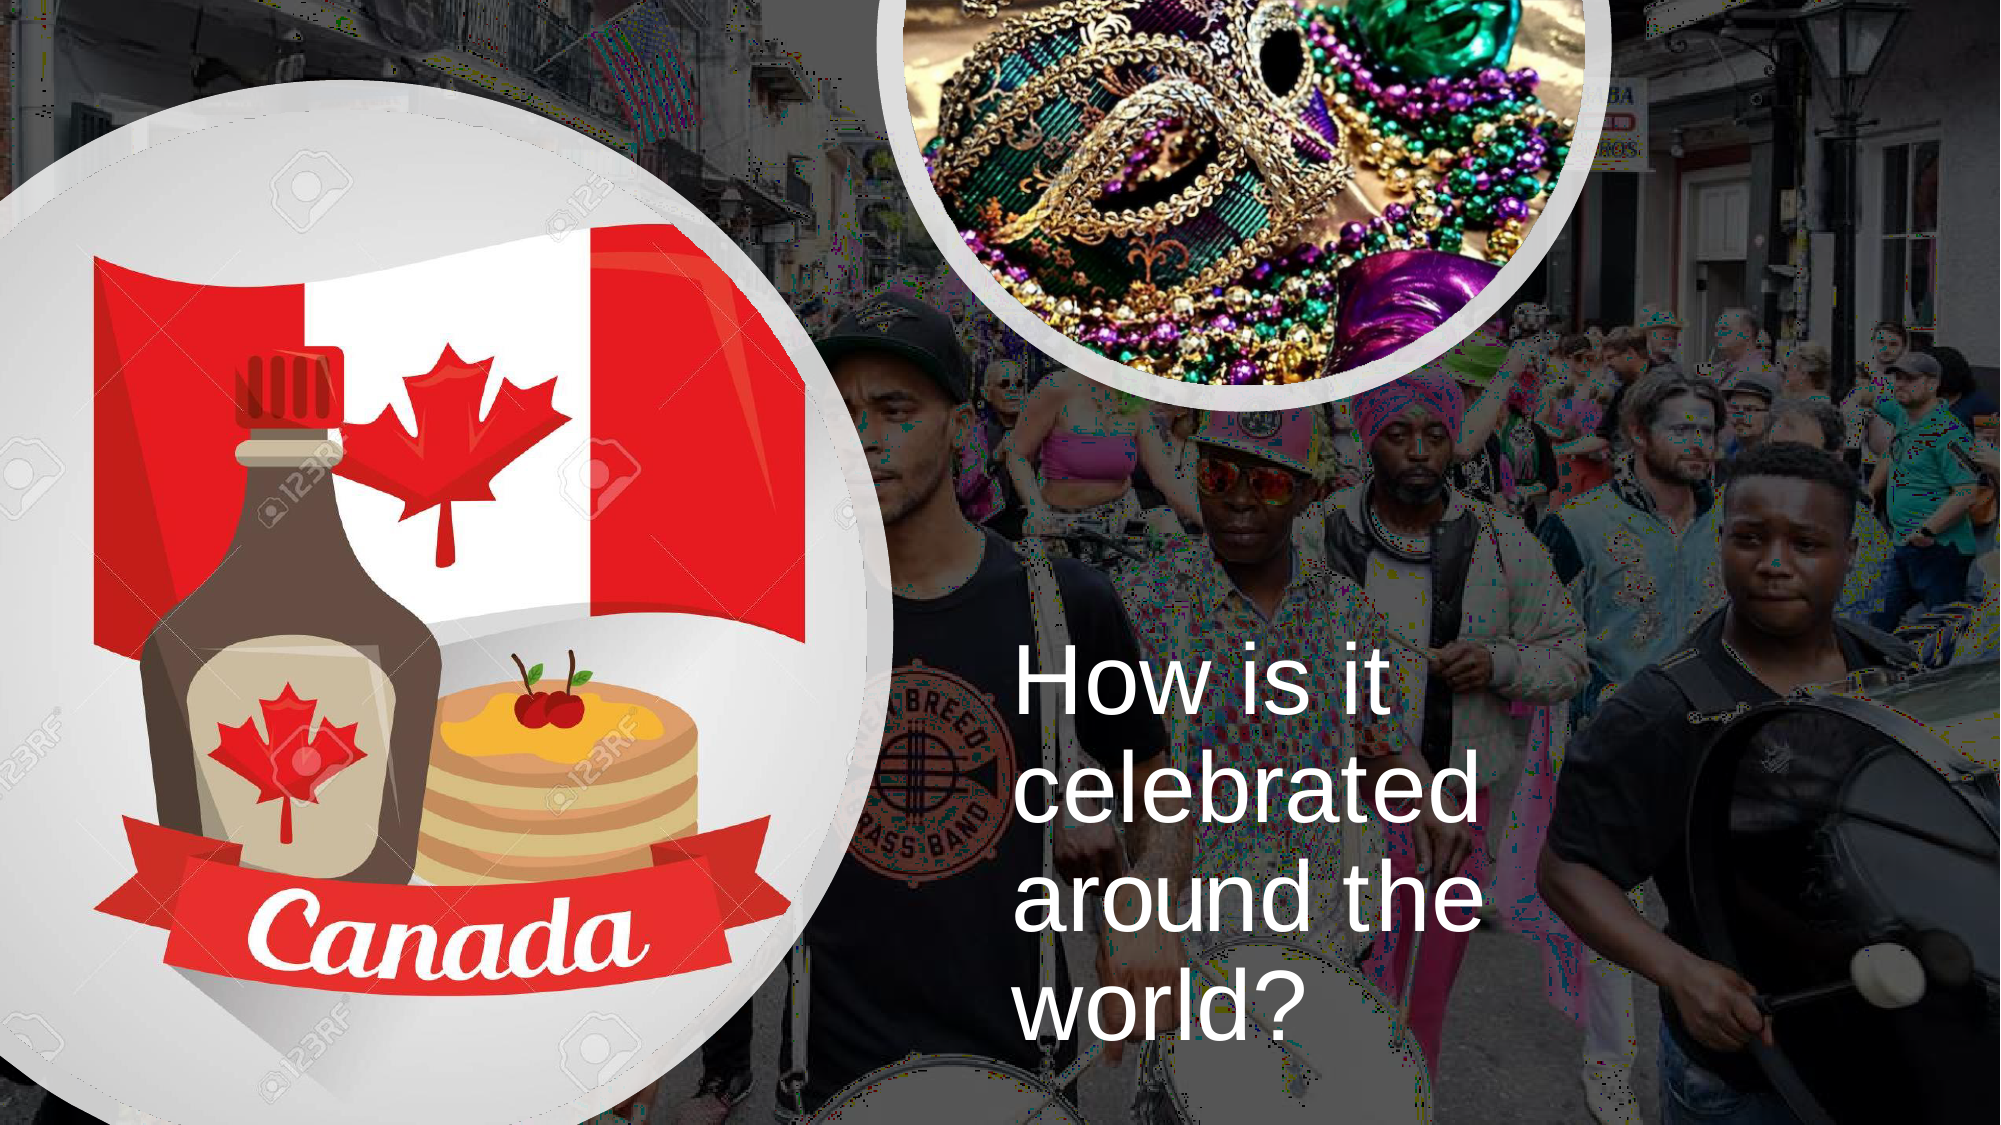

How is it celebrated around the world?